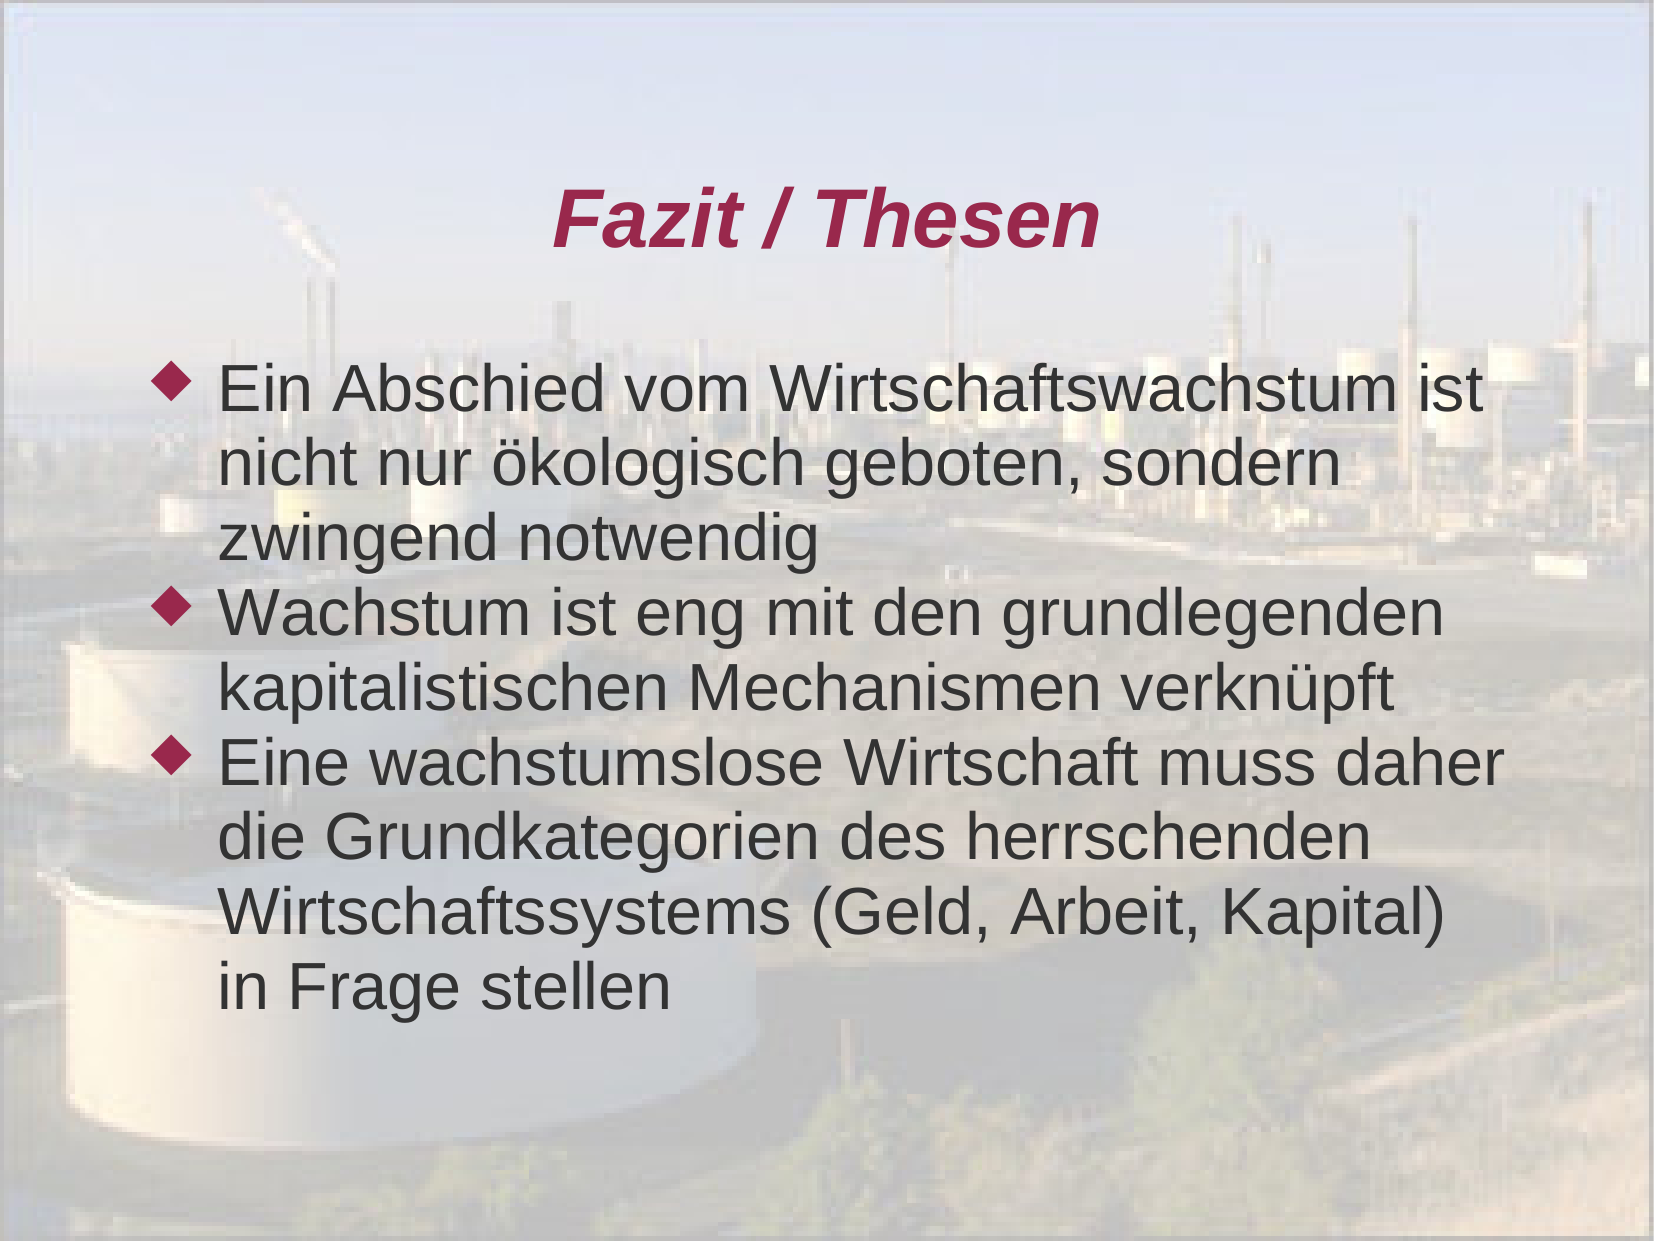

# Fazit / Thesen
Ein Abschied vom Wirtschaftswachstum ist nicht nur ökologisch geboten, sondern zwingend notwendig
Wachstum ist eng mit den grundlegenden kapitalistischen Mechanismen verknüpft
Eine wachstumslose Wirtschaft muss daher die Grundkategorien des herrschenden Wirtschaftssystems (Geld, Arbeit, Kapital) in Frage stellen